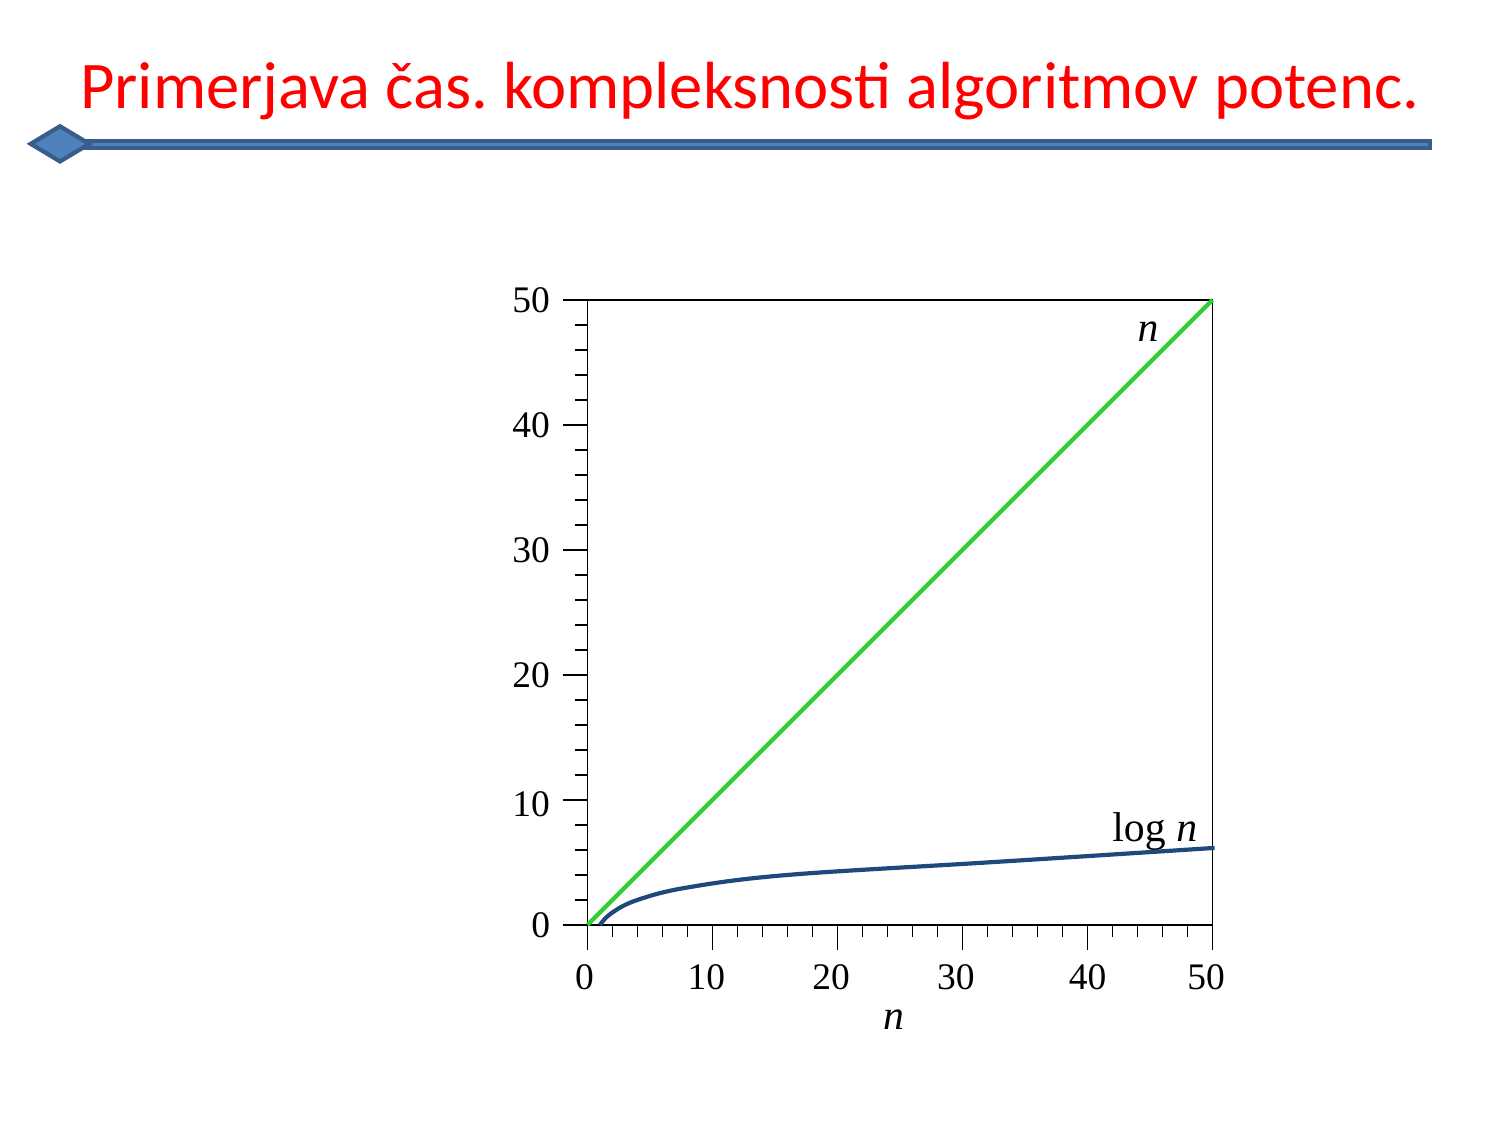

# Primerjava čas. kompleksnosti algoritmov potenc.
50
40
30
20
10
0
0
10
20
30
40
50
n
n
log n